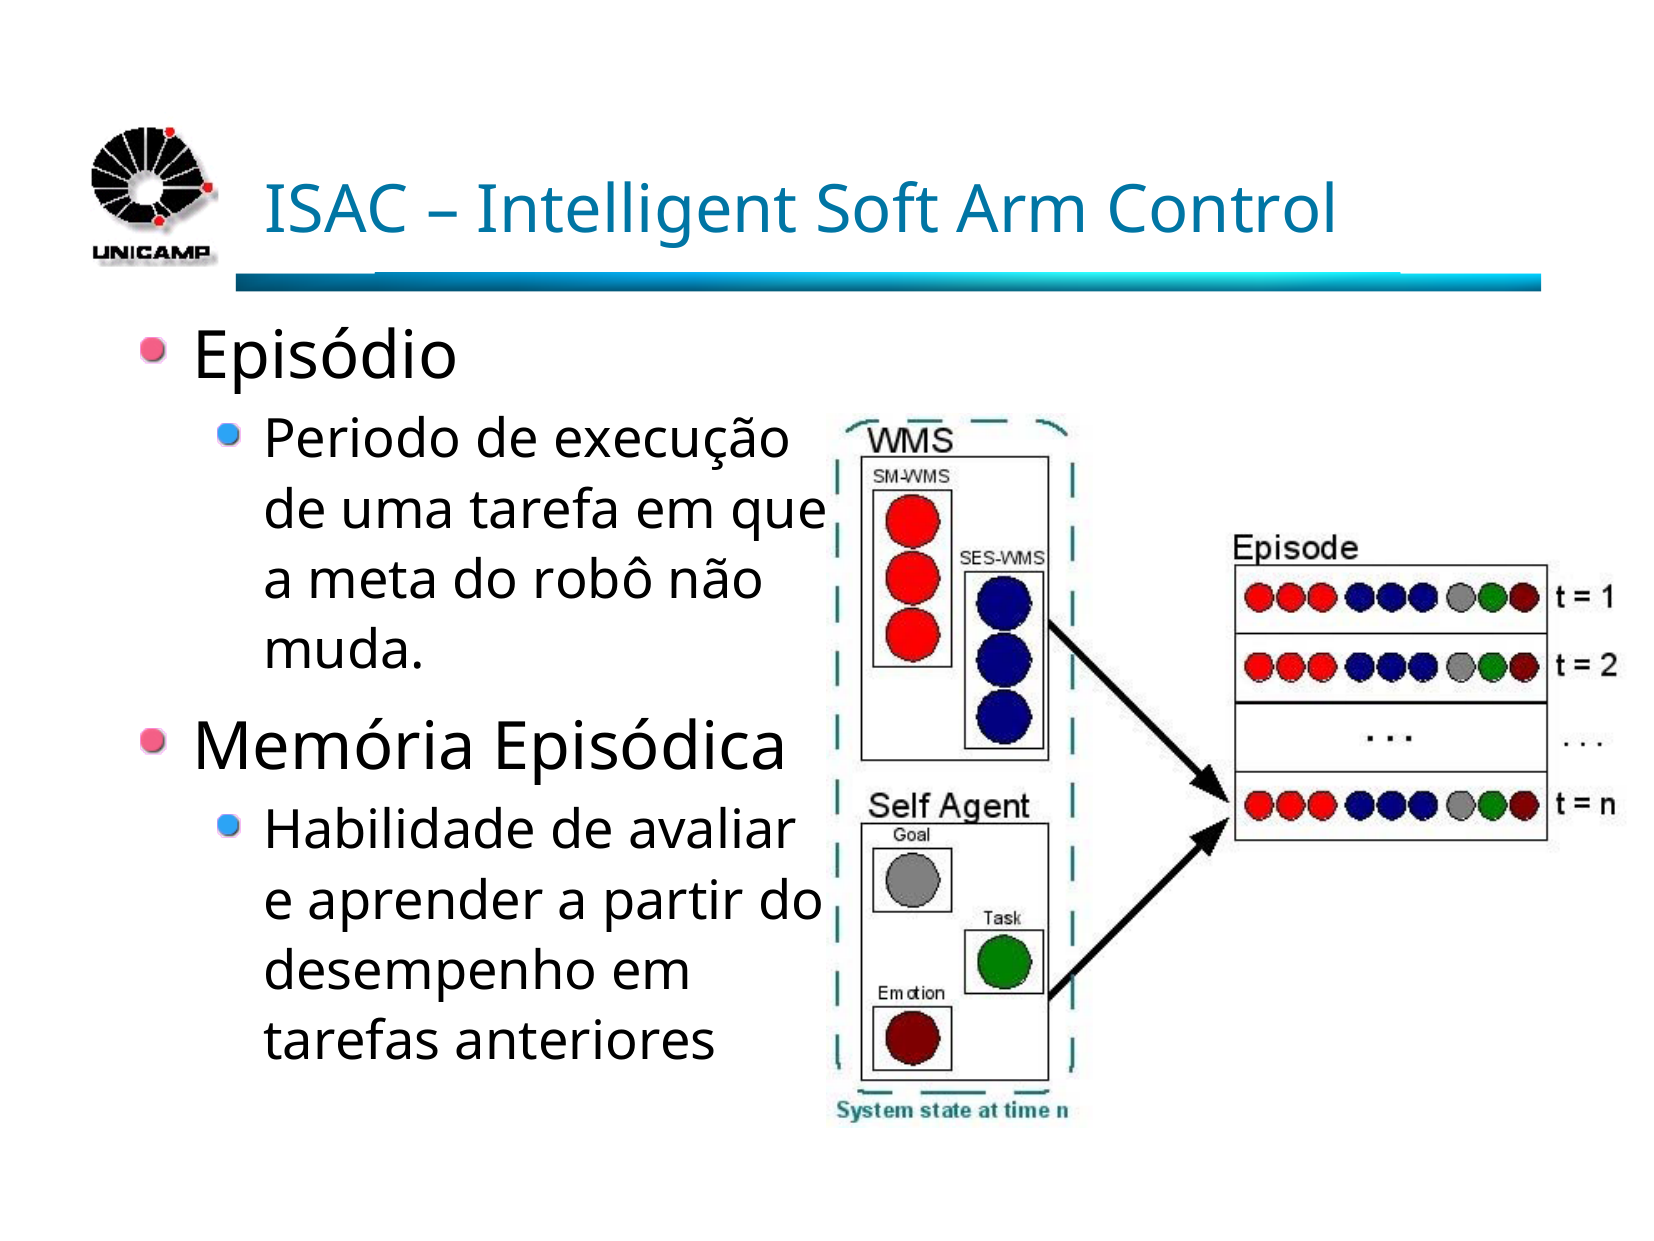

# ISAC – Intelligent Soft Arm Control
Episódio
Periodo de execução
de uma tarefa em que
a meta do robô não
muda.
Memória Episódica
Habilidade de avaliar
e aprender a partir do
desempenho em
tarefas anteriores